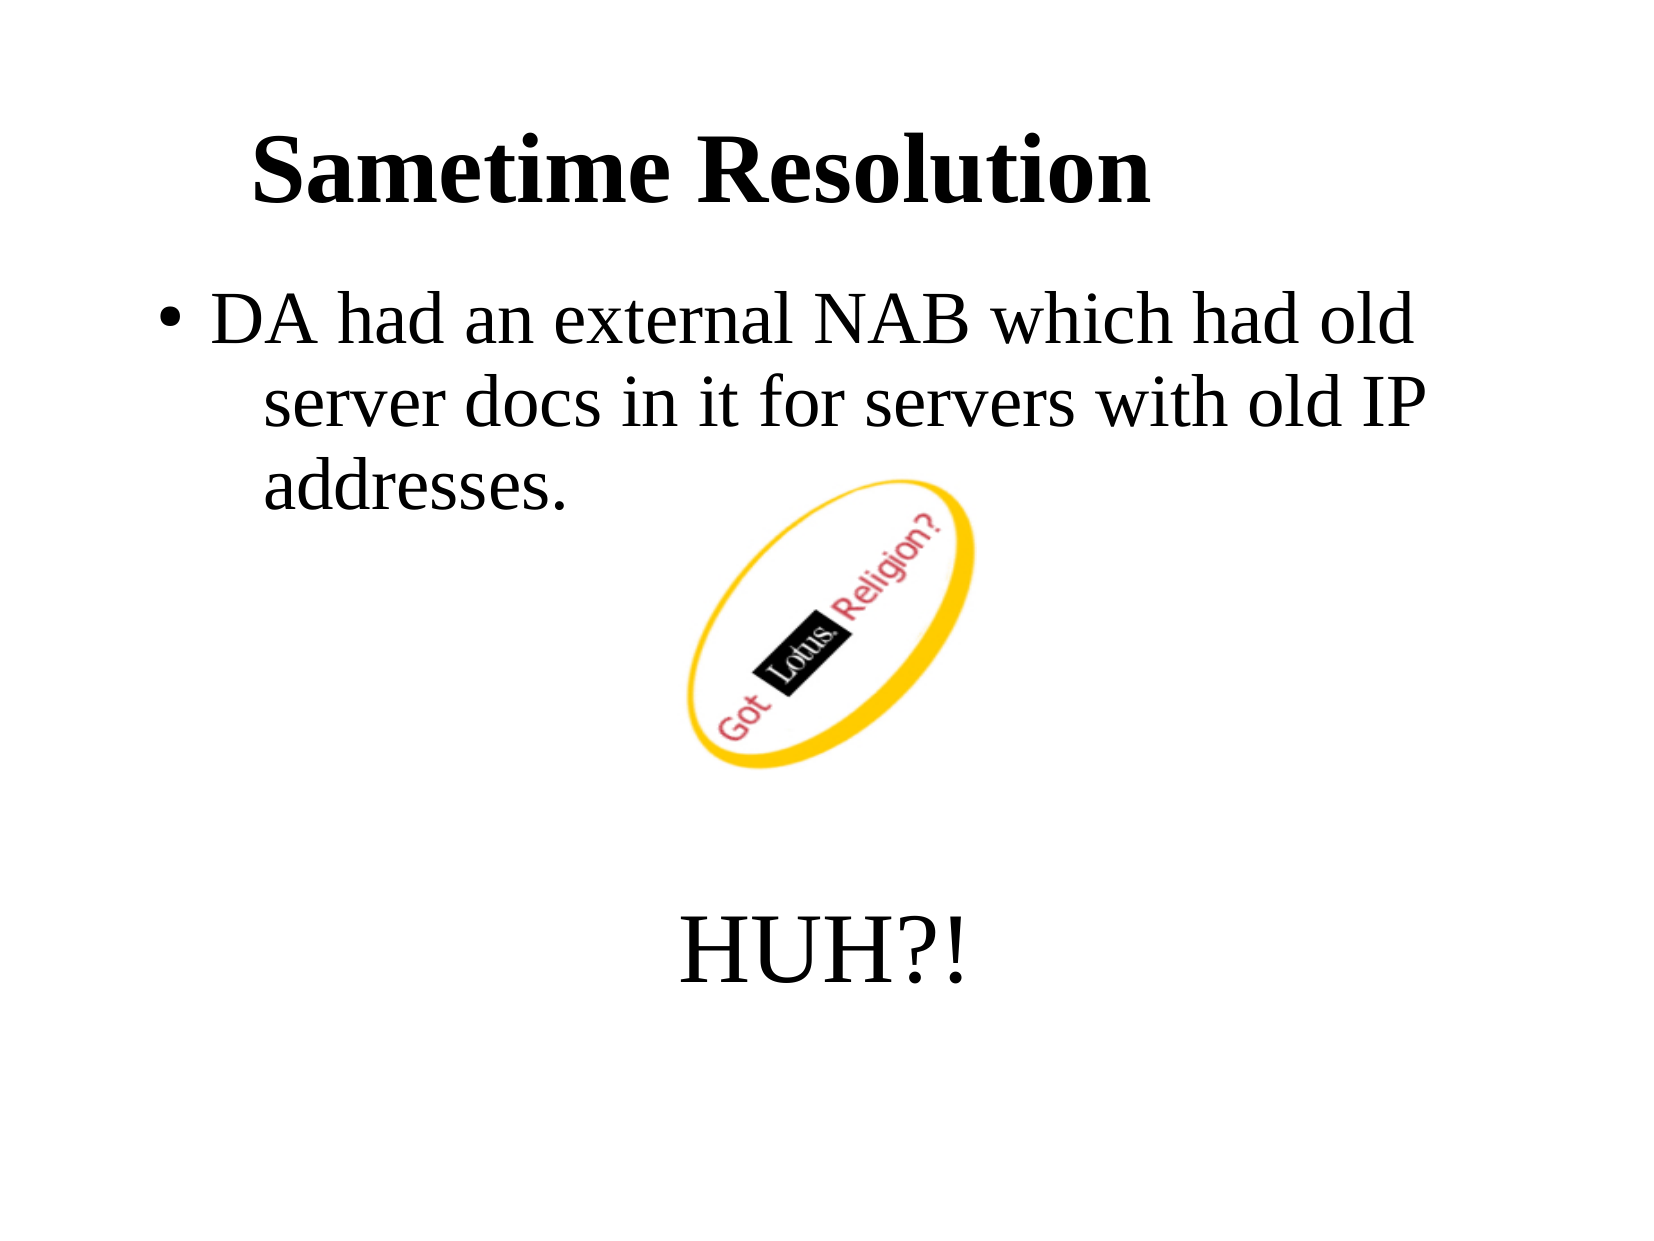

# Sametime Resolution
DA had an external NAB which had old server docs in it for servers with old IP addresses.
HUH?!